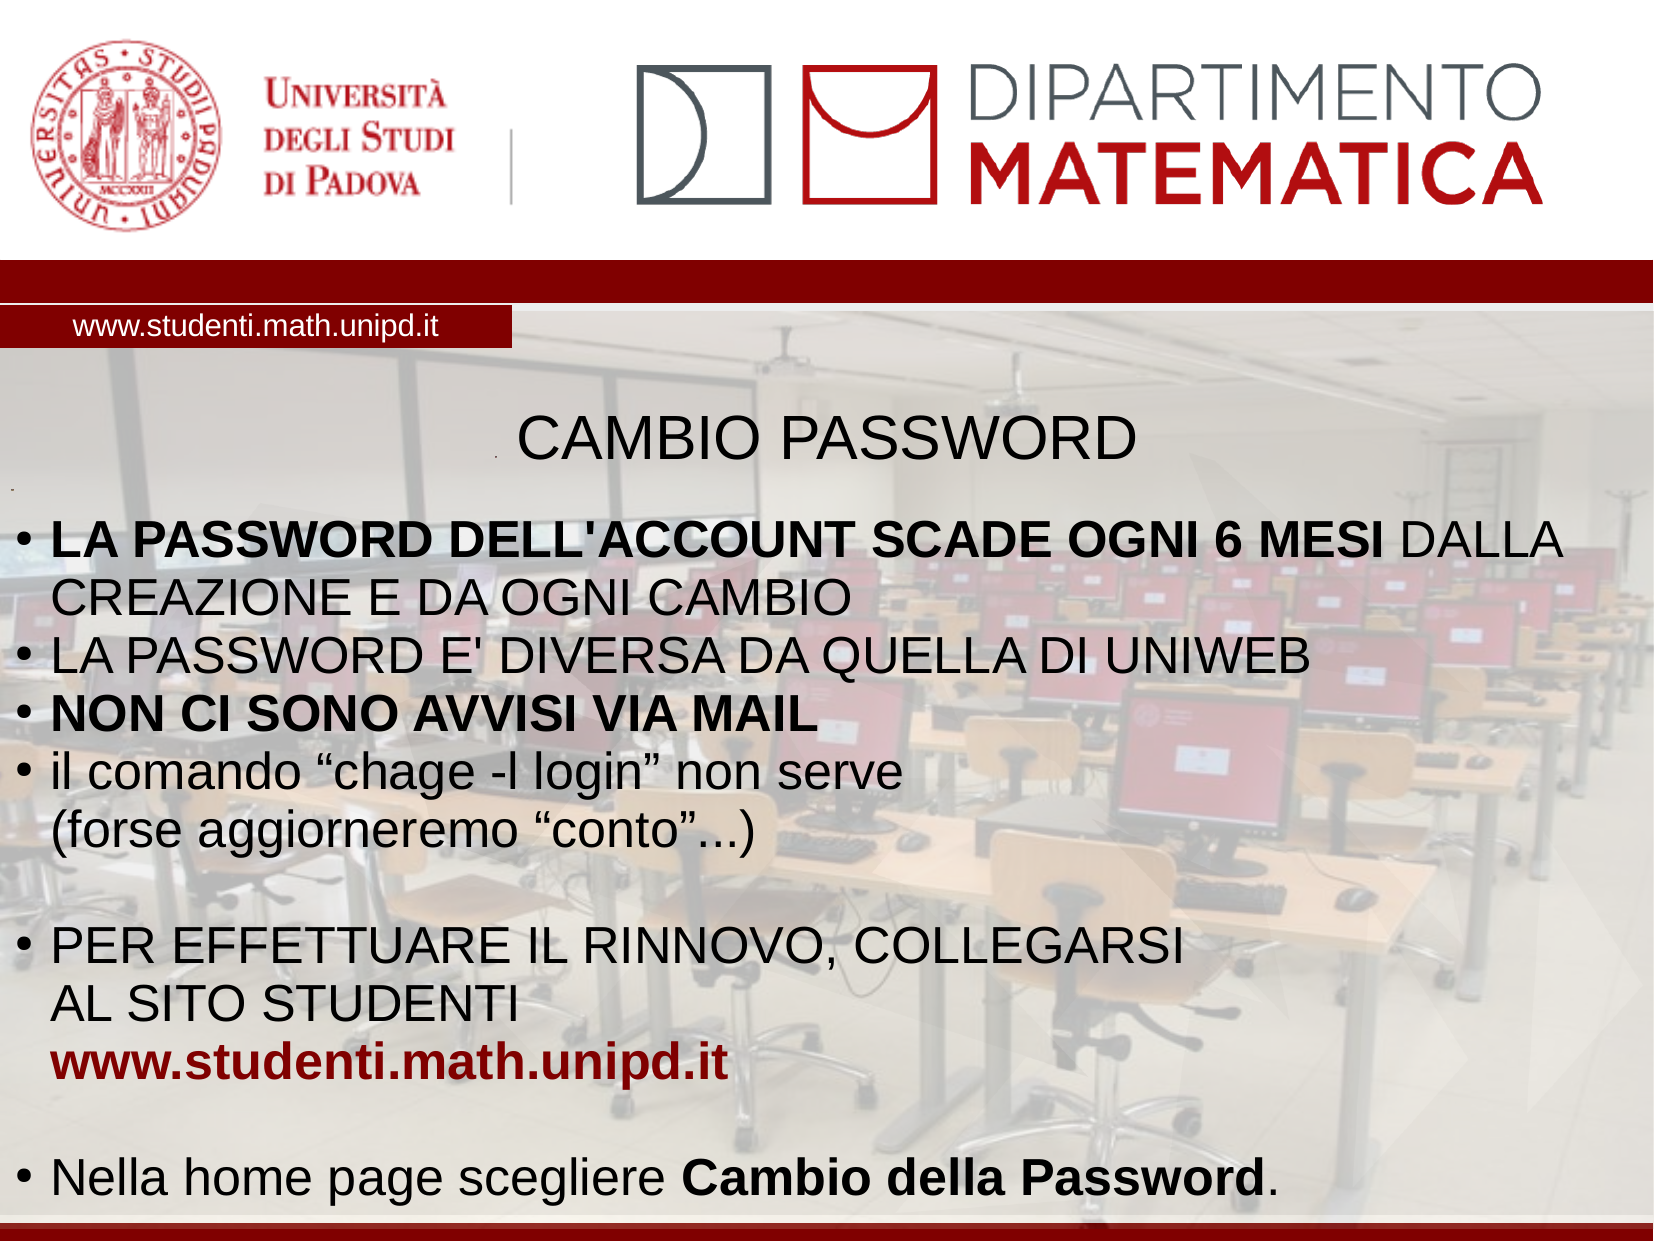

| |
| --- |
www.studenti.math.unipd.it
CAMBIO PASSWORD
LA PASSWORD DELL'ACCOUNT SCADE OGNI 6 MESI DALLA CREAZIONE E DA OGNI CAMBIO
LA PASSWORD E' DIVERSA DA QUELLA DI UNIWEB
NON CI SONO AVVISI VIA MAIL
il comando “chage -l login” non serve
(forse aggiorneremo “conto”...)
PER EFFETTUARE IL RINNOVO, COLLEGARSI
AL SITO STUDENTI
www.studenti.math.unipd.it
Nella home page scegliere Cambio della Password.
| |
| --- |